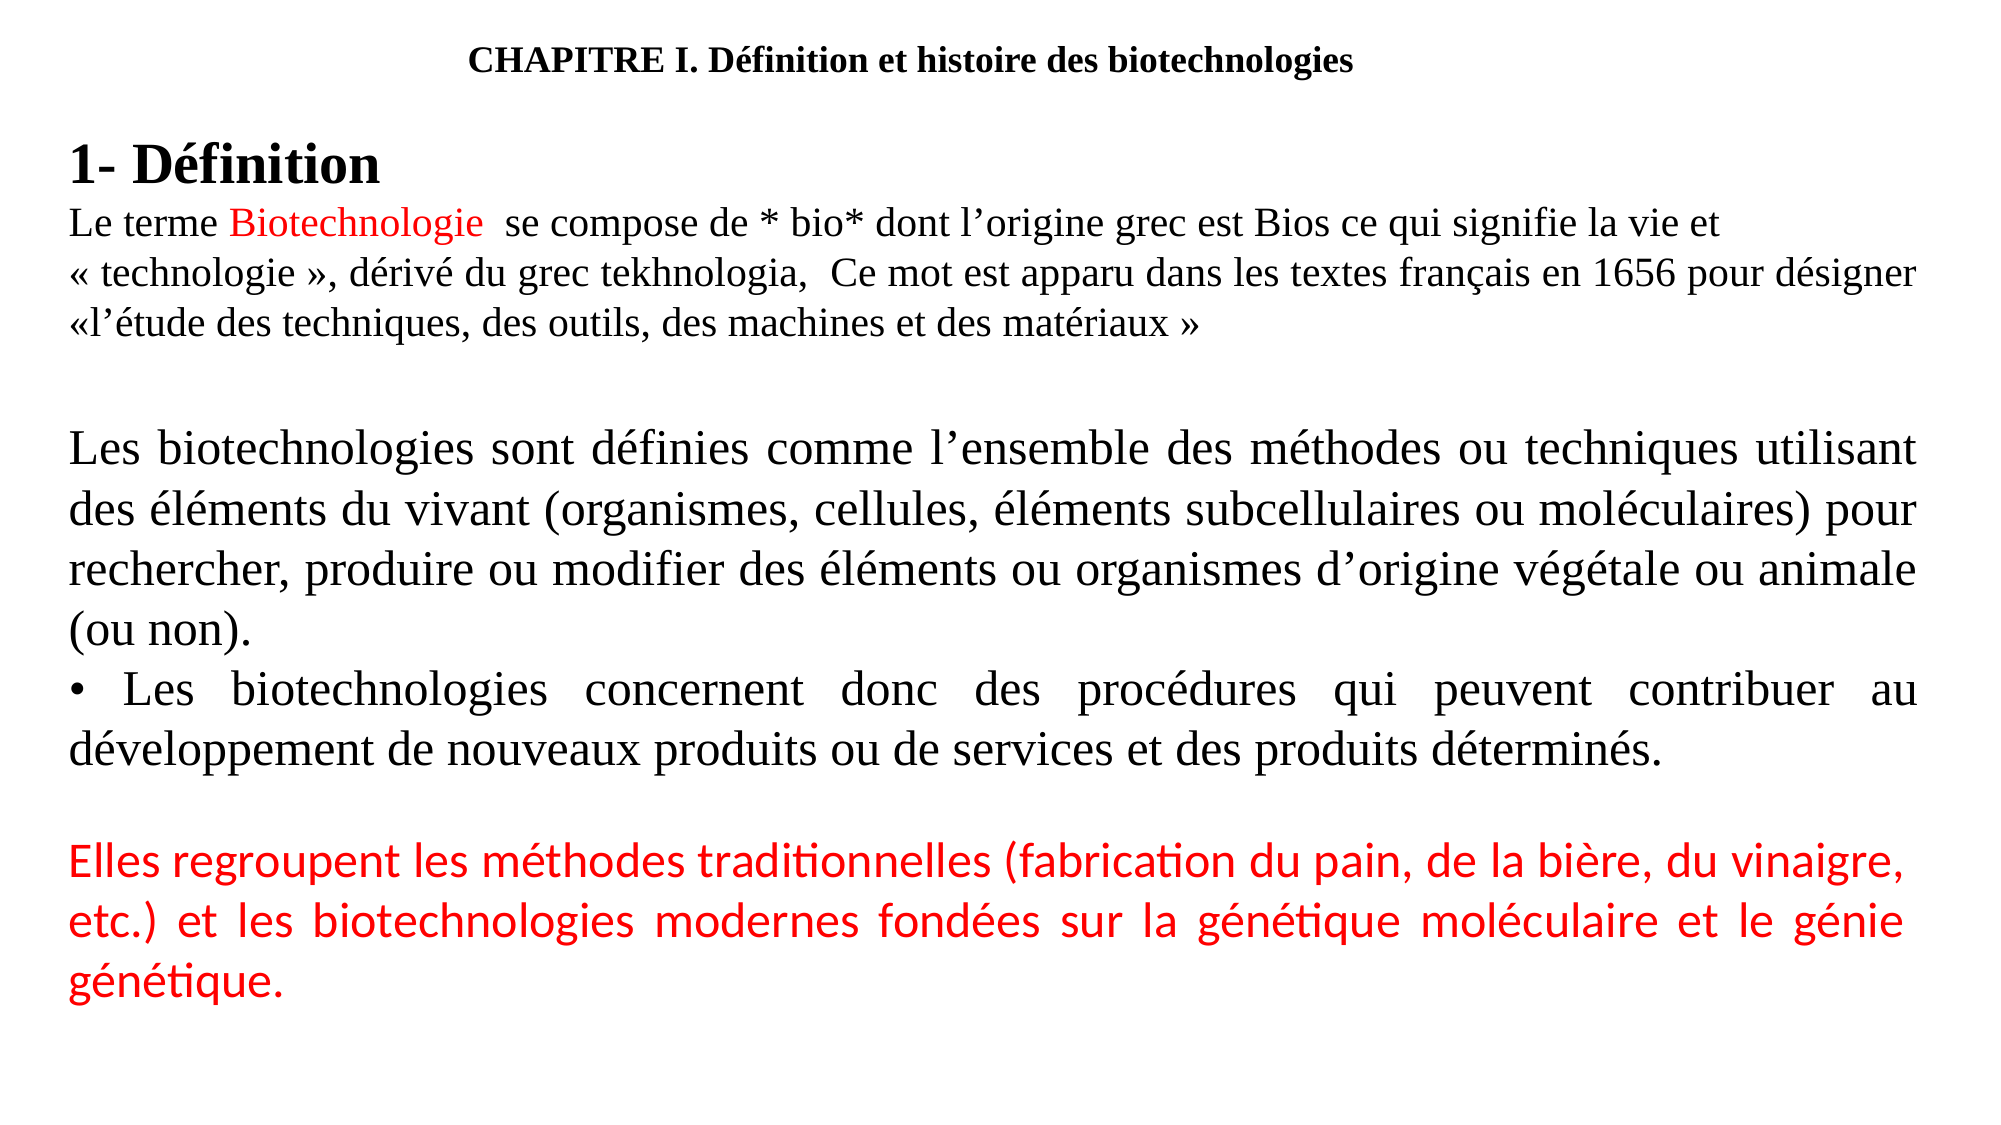

CHAPITRE I. Définition et histoire des biotechnologies
1- Définition
Le terme Biotechnologie se compose de * bio* dont l’origine grec est Bios ce qui signifie la vie et
« technologie », dérivé du grec tekhnologia, Ce mot est apparu dans les textes français en 1656 pour désigner «l’étude des techniques, des outils, des machines et des matériaux »
Les biotechnologies sont définies comme l’ensemble des méthodes ou techniques utilisant des éléments du vivant (organismes, cellules, éléments subcellulaires ou moléculaires) pour rechercher, produire ou modifier des éléments ou organismes d’origine végétale ou animale (ou non).
• Les biotechnologies concernent donc des procédures qui peuvent contribuer au développement de nouveaux produits ou de services et des produits déterminés.
Elles regroupent les méthodes traditionnelles (fabrication du pain, de la bière, du vinaigre, etc.) et les biotechnologies modernes fondées sur la génétique moléculaire et le génie génétique.